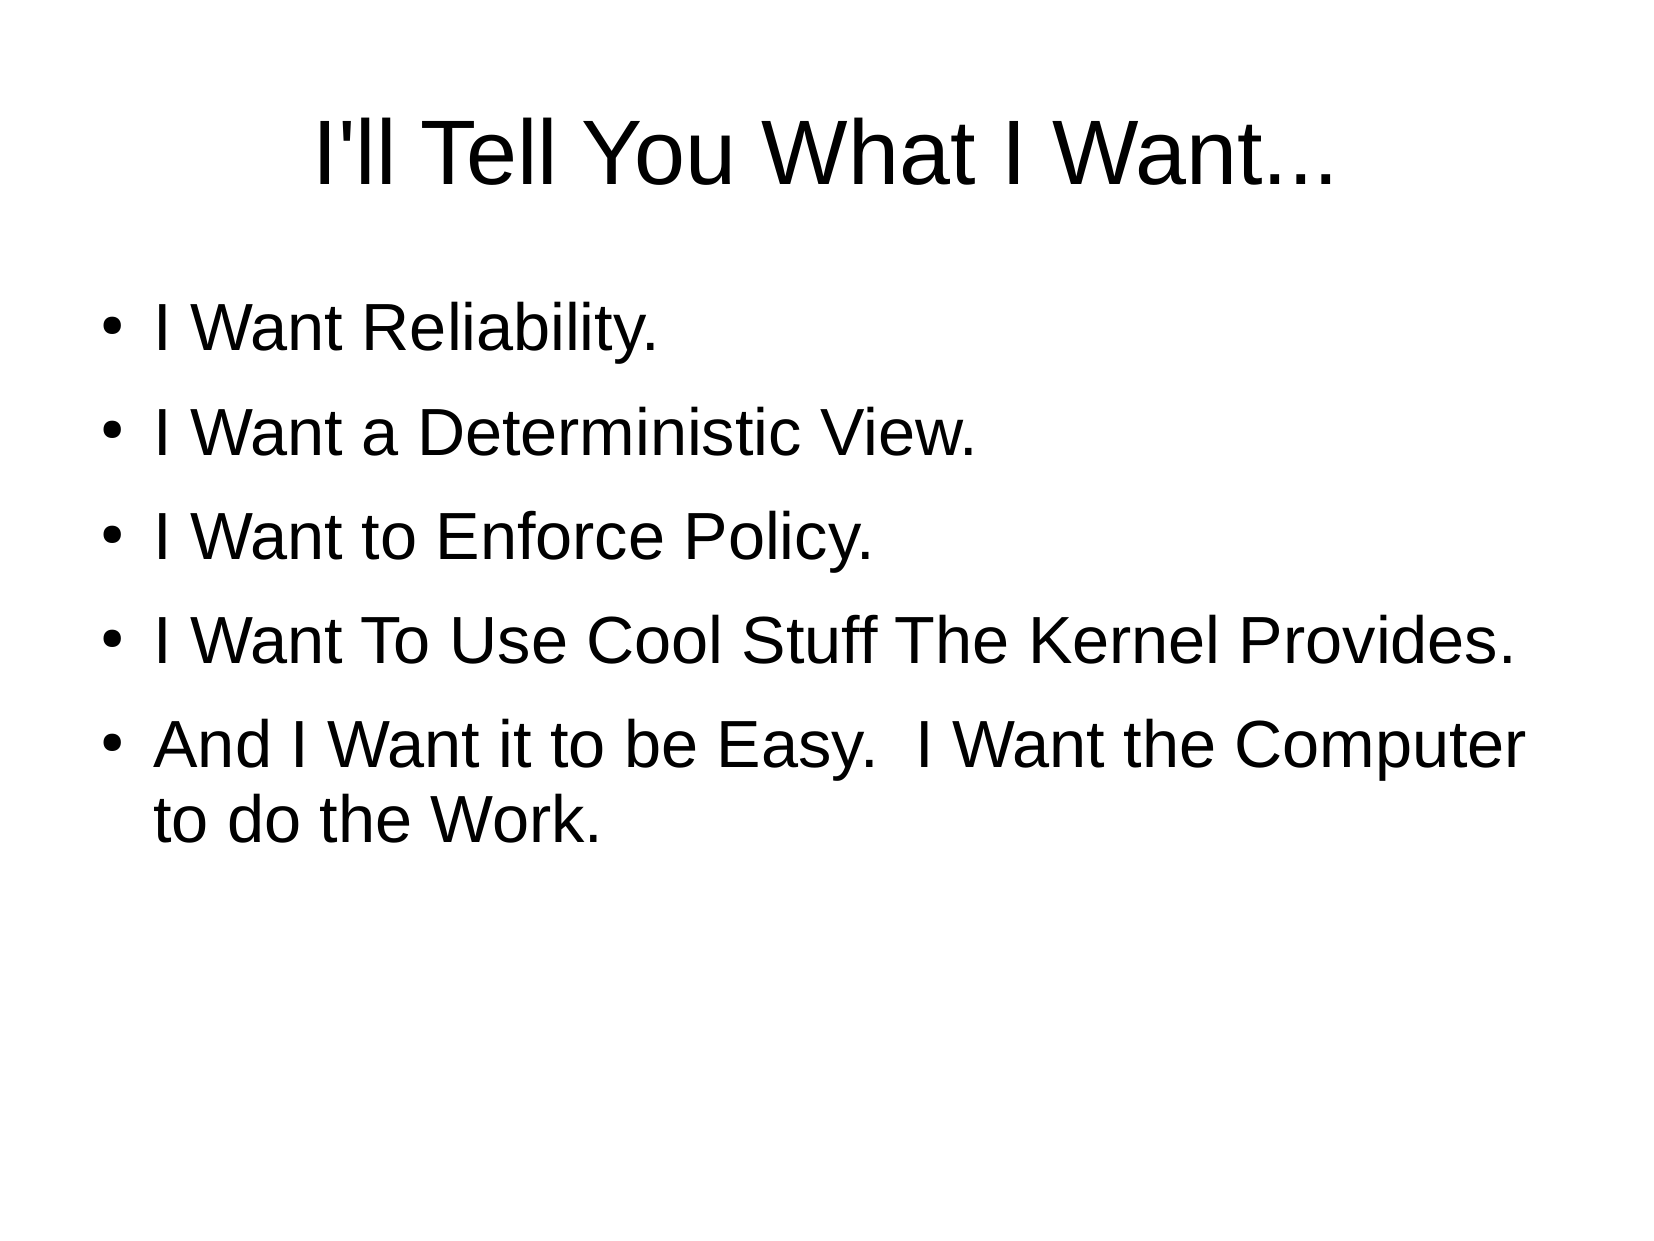

# I'll Tell You What I Want...
I Want Reliability.
I Want a Deterministic View.
I Want to Enforce Policy.
I Want To Use Cool Stuff The Kernel Provides.
And I Want it to be Easy. I Want the Computer to do the Work.